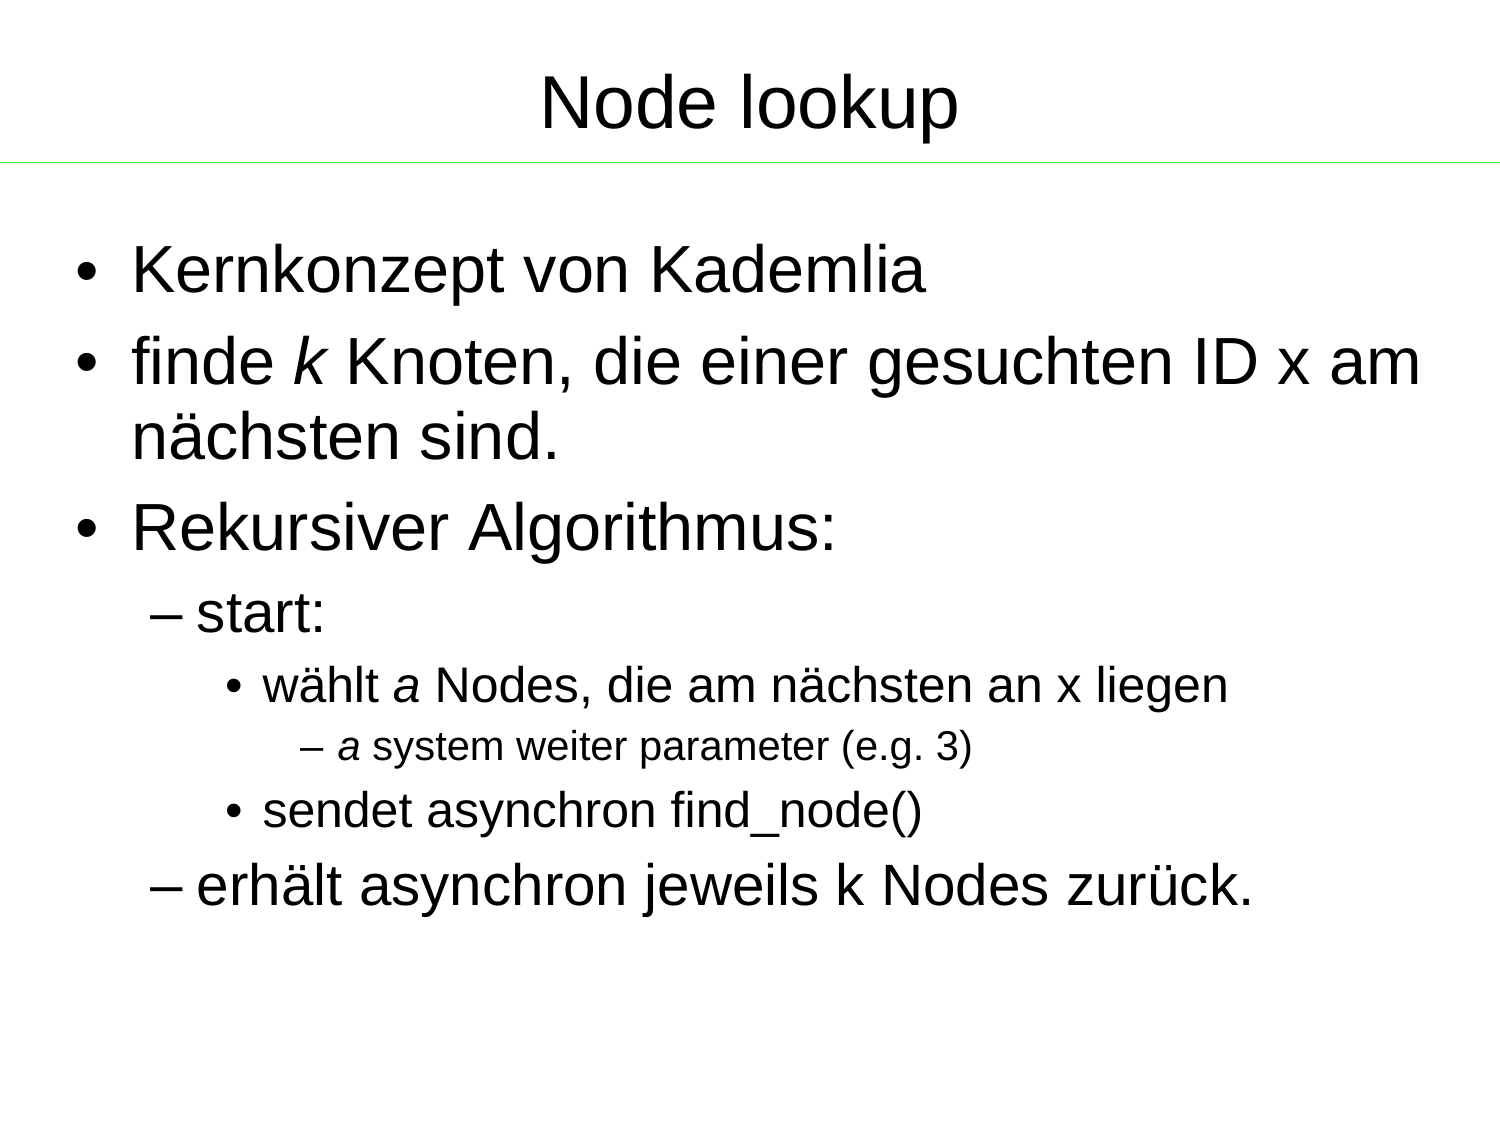

# Node lookup
Kernkonzept von Kademlia
finde k Knoten, die einer gesuchten ID x am nächsten sind.
Rekursiver Algorithmus:
start:
wählt a Nodes, die am nächsten an x liegen
a system weiter parameter (e.g. 3)
sendet asynchron find_node()
erhält asynchron jeweils k Nodes zurück.